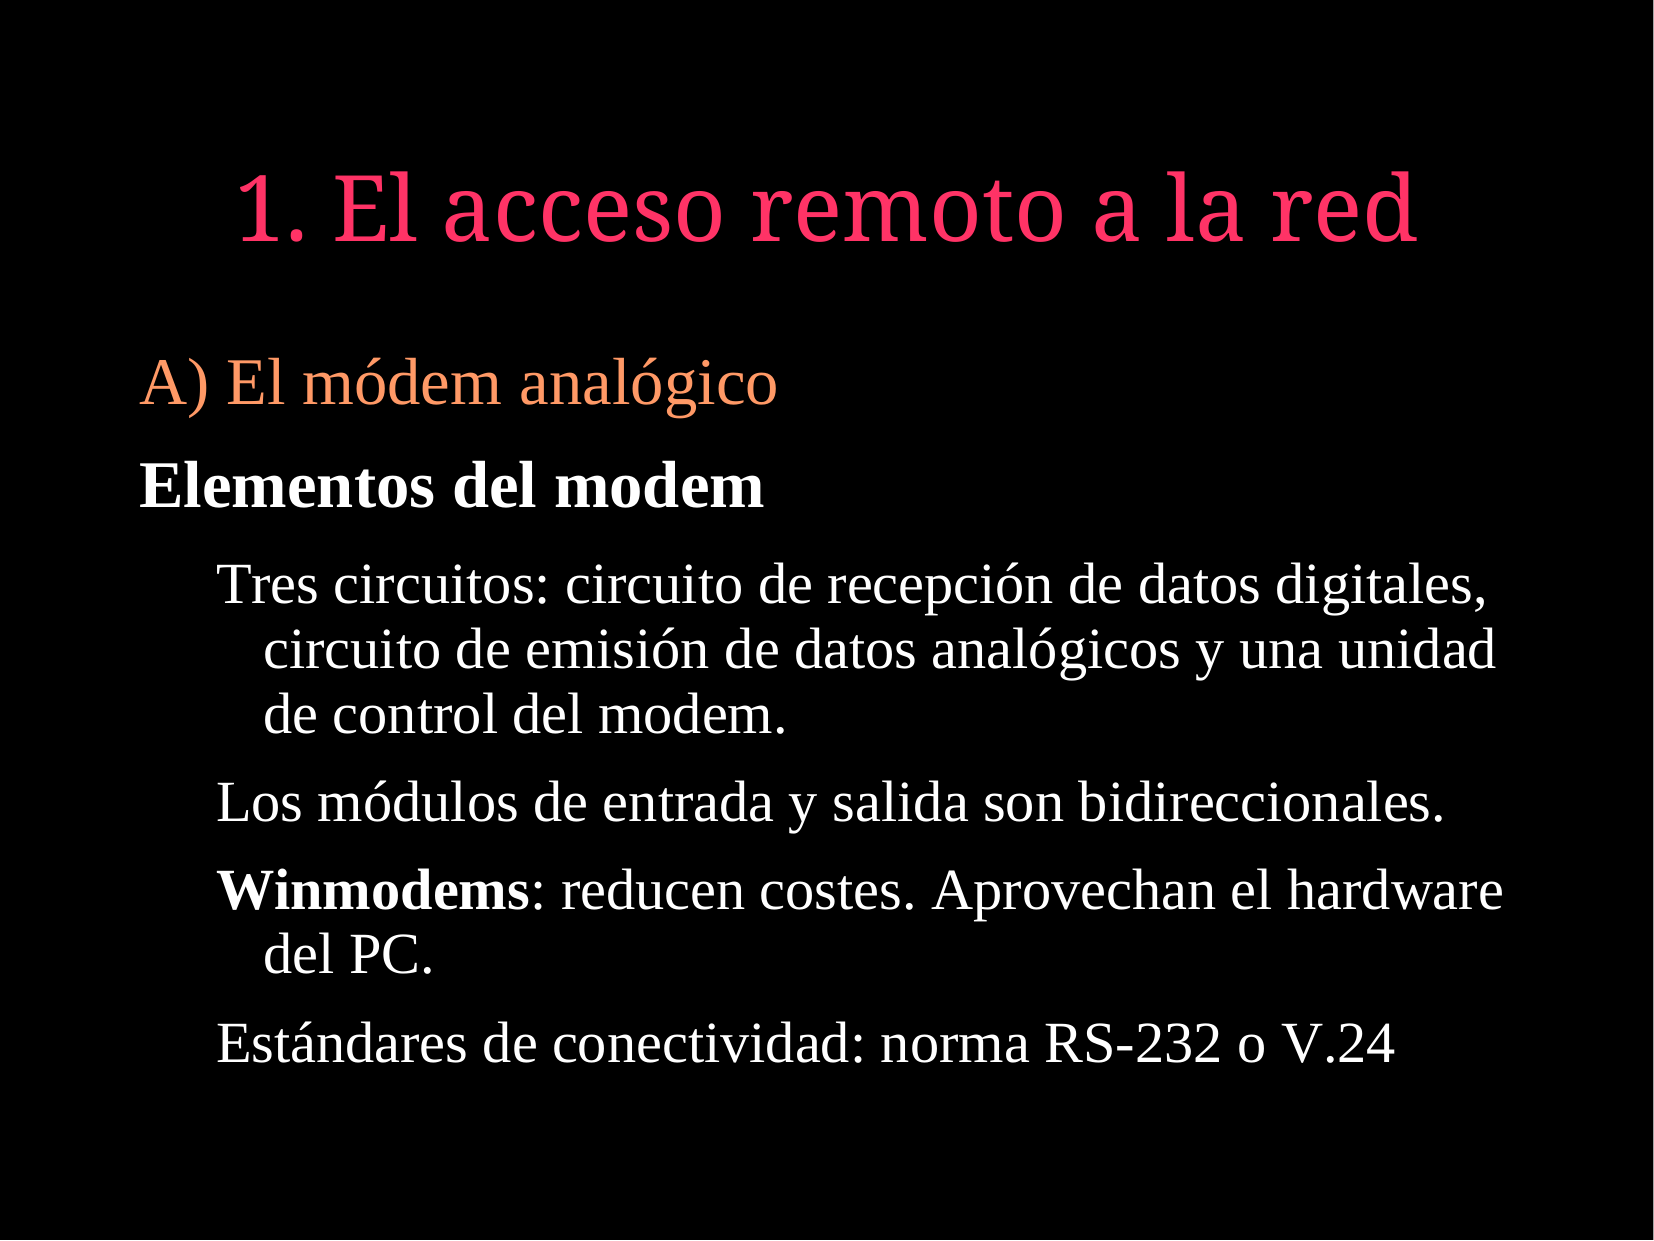

# 1. El acceso remoto a la red
A) El módem analógico
Elementos del modem
Tres circuitos: circuito de recepción de datos digitales, circuito de emisión de datos analógicos y una unidad de control del modem.
Los módulos de entrada y salida son bidireccionales.
Winmodems: reducen costes. Aprovechan el hardware del PC.
Estándares de conectividad: norma RS-232 o V.24